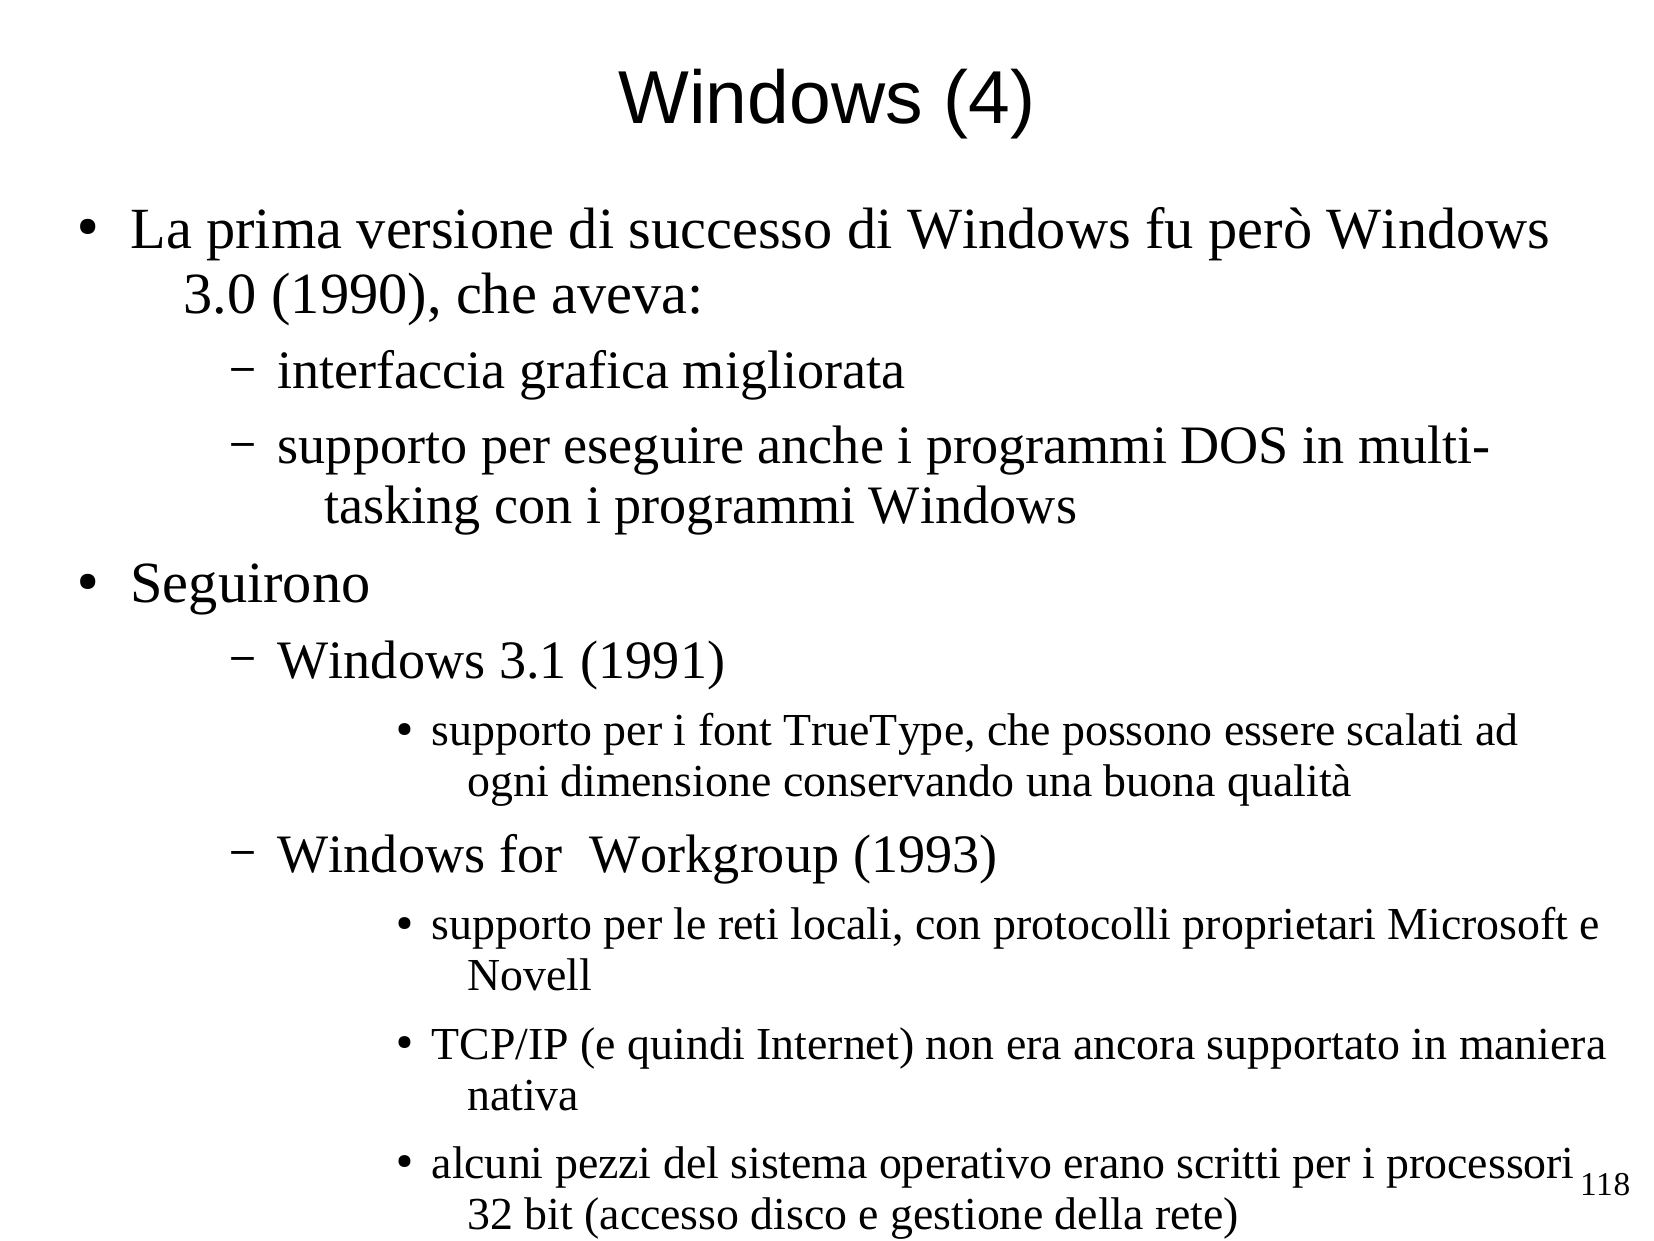

# Windows (4)
La prima versione di successo di Windows fu però Windows 3.0 (1990), che aveva:
interfaccia grafica migliorata
supporto per eseguire anche i programmi DOS in multi-tasking con i programmi Windows
Seguirono
Windows 3.1 (1991)
supporto per i font TrueType, che possono essere scalati ad ogni dimensione conservando una buona qualità
Windows for Workgroup (1993)
supporto per le reti locali, con protocolli proprietari Microsoft e Novell
TCP/IP (e quindi Internet) non era ancora supportato in maniera nativa
alcuni pezzi del sistema operativo erano scritti per i processori 32 bit (accesso disco e gestione della rete)